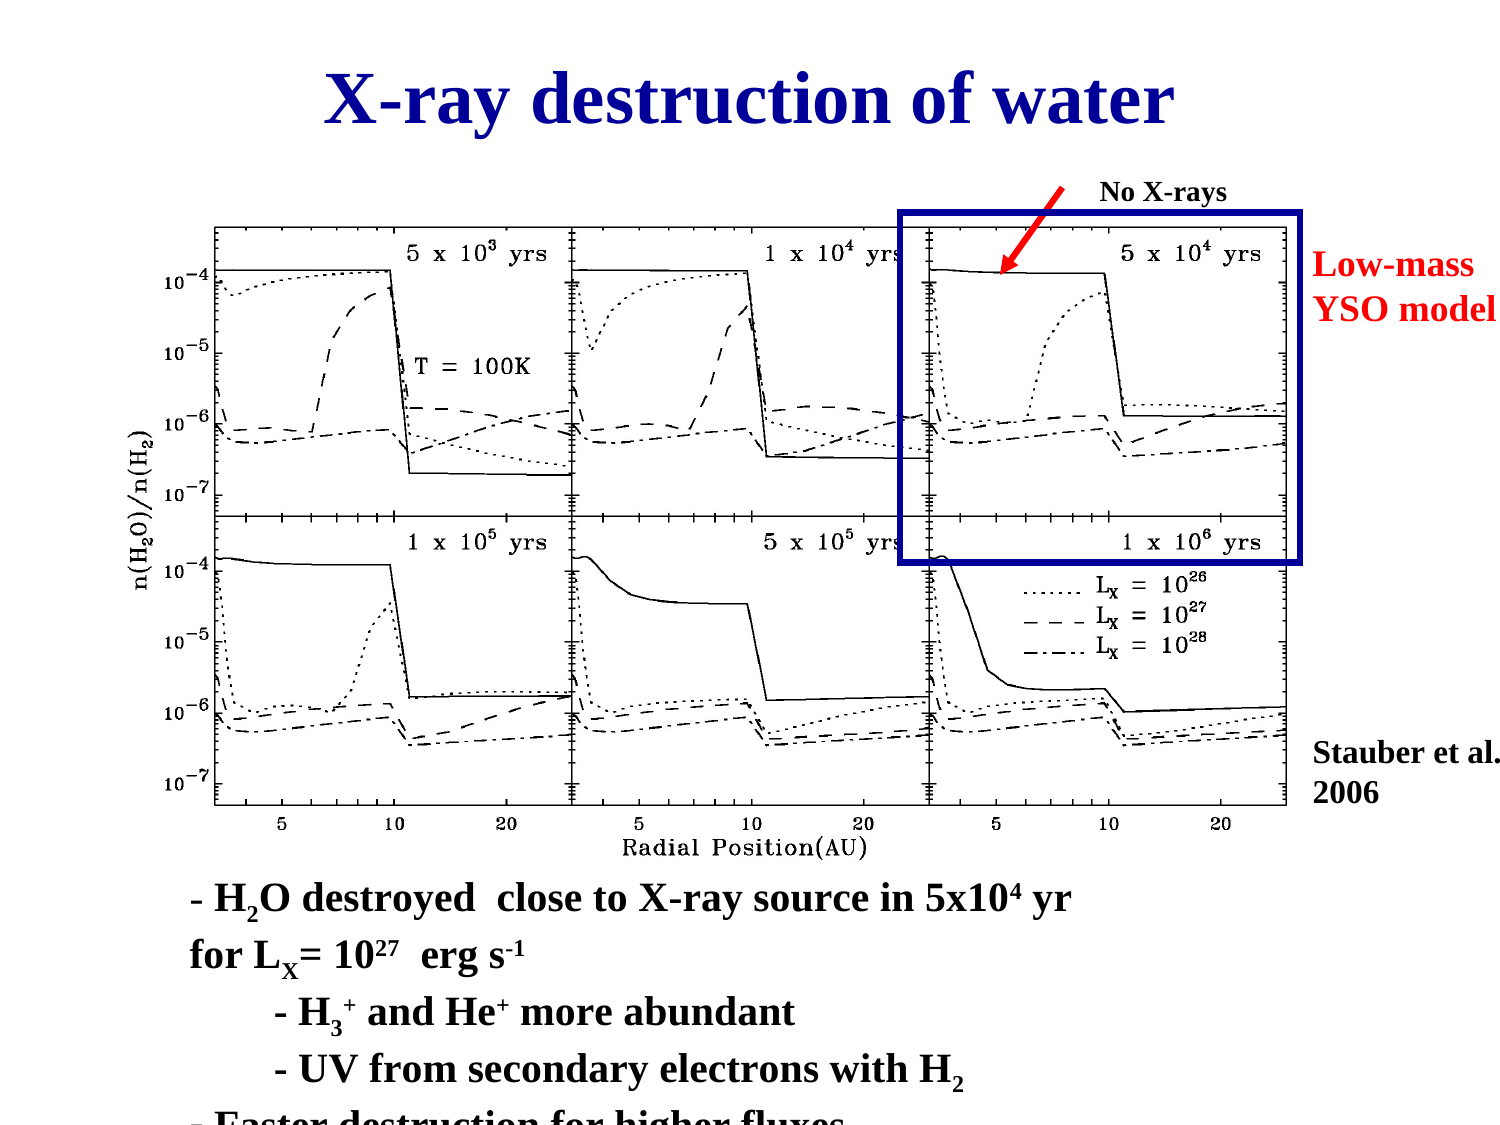

# X-ray destruction of water
No X-rays
Low-mass
YSO model
Stauber et al.
2006
 H2O destroyed close to X-ray source in 5x104 yr for LX= 1027 erg s-1
 - H3+ and He+ more abundant
 - UV from secondary electrons with H2
 Faster destruction for higher fluxes